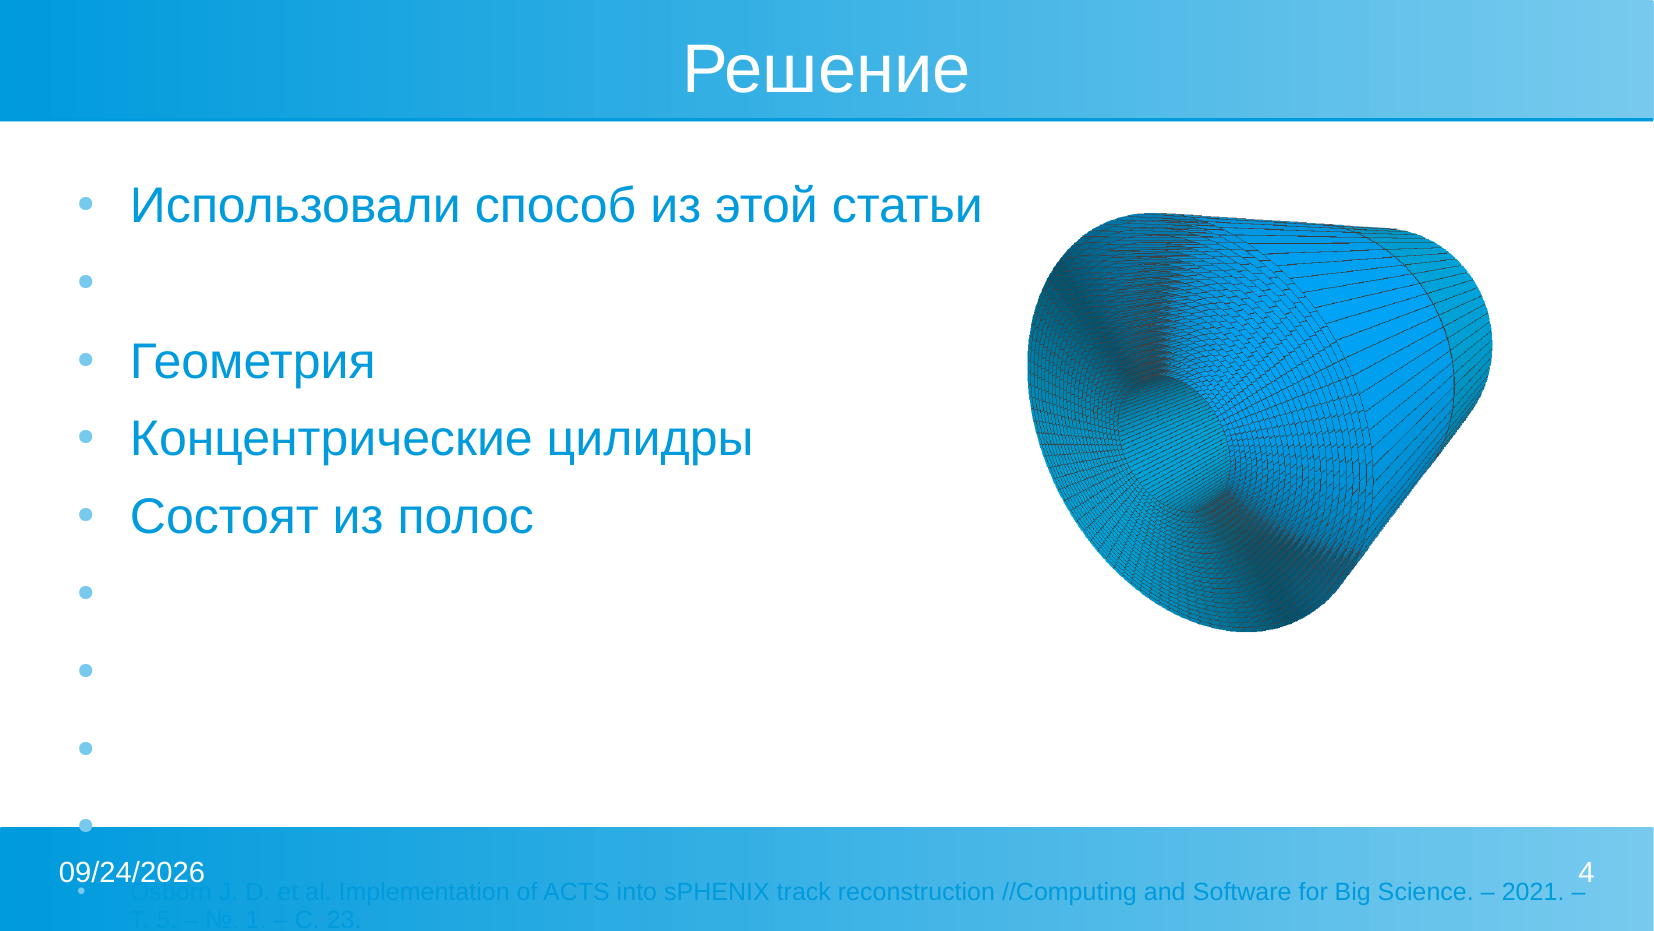

# Решение
Использовали способ из этой статьи
Геометрия
Концентрические цилидры
Состоят из полос
Osborn J. D. et al. Implementation of ACTS into sPHENIX track reconstruction //Computing and Software for Big Science. – 2021. – Т. 5. – №. 1. – С. 23.
4